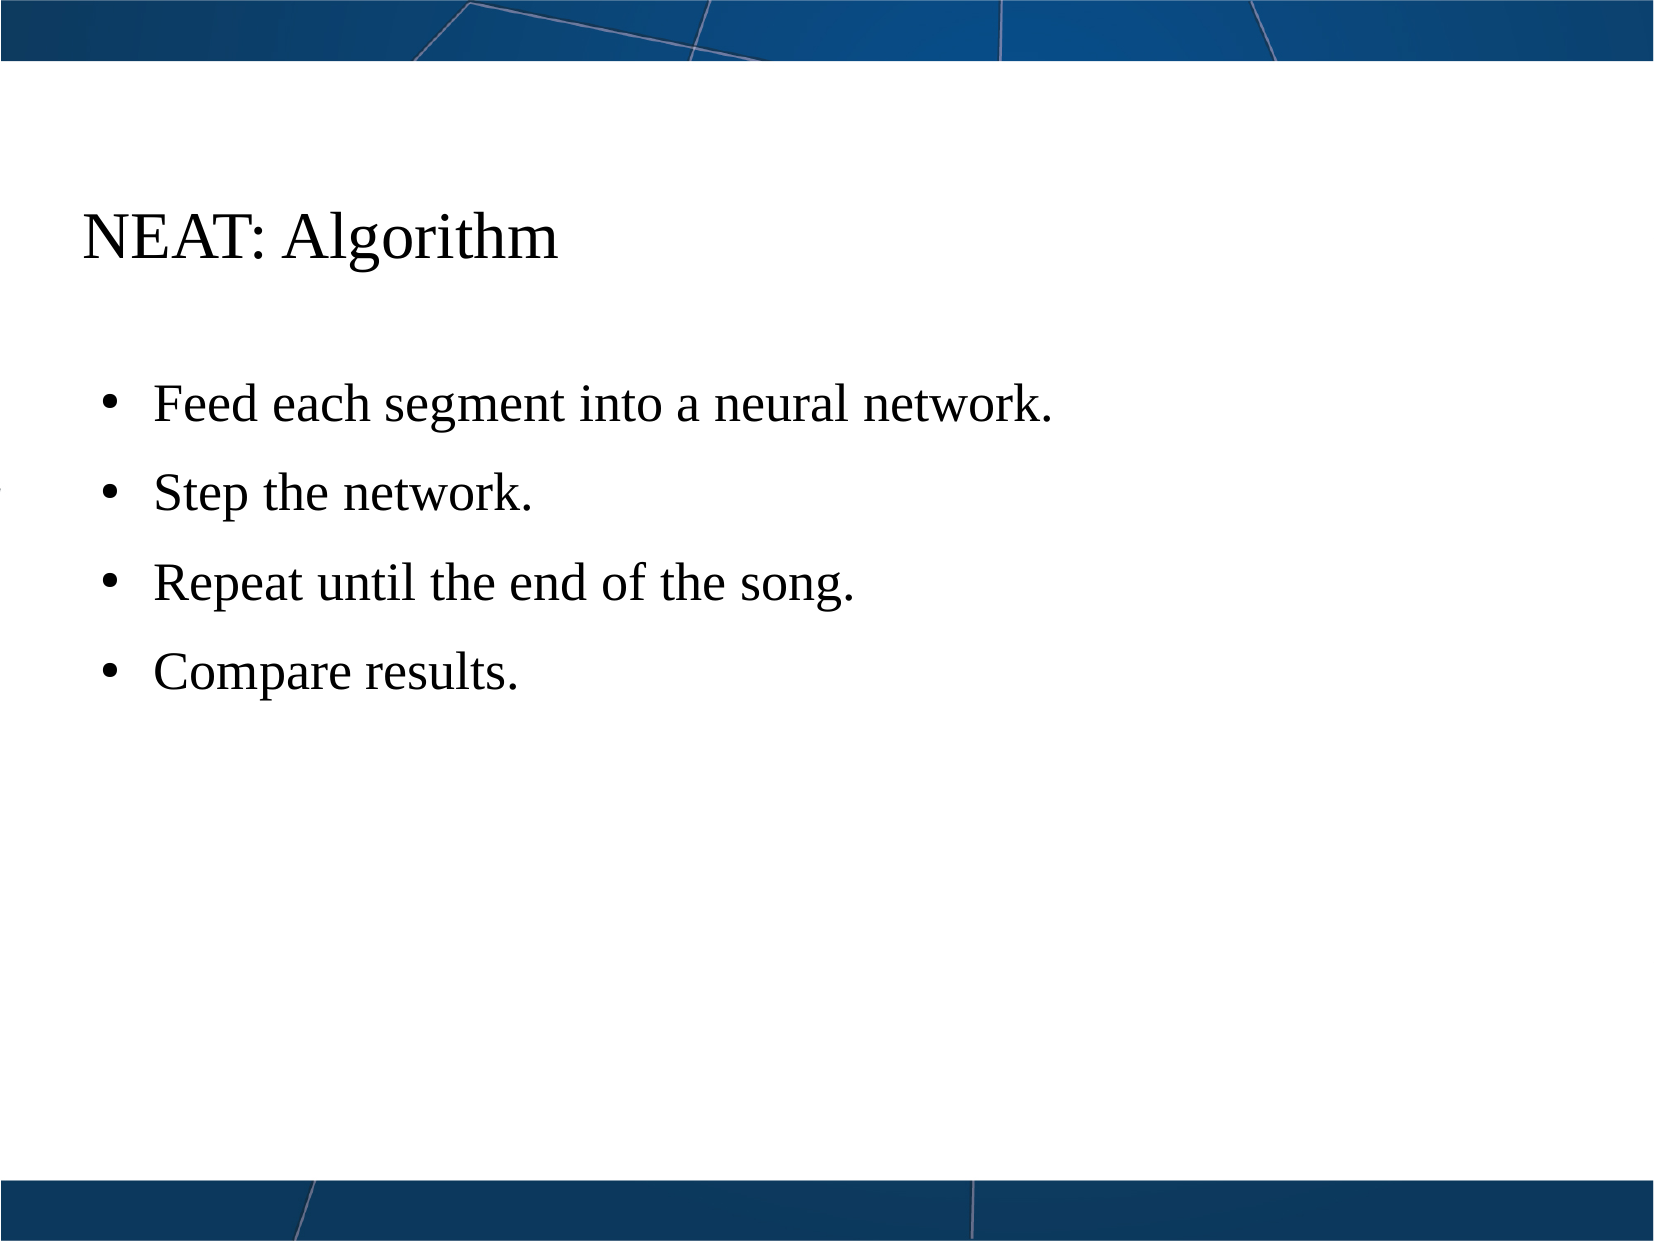

# NEAT: Algorithm
Feed each segment into a neural network.
Step the network.
Repeat until the end of the song.
Compare results.